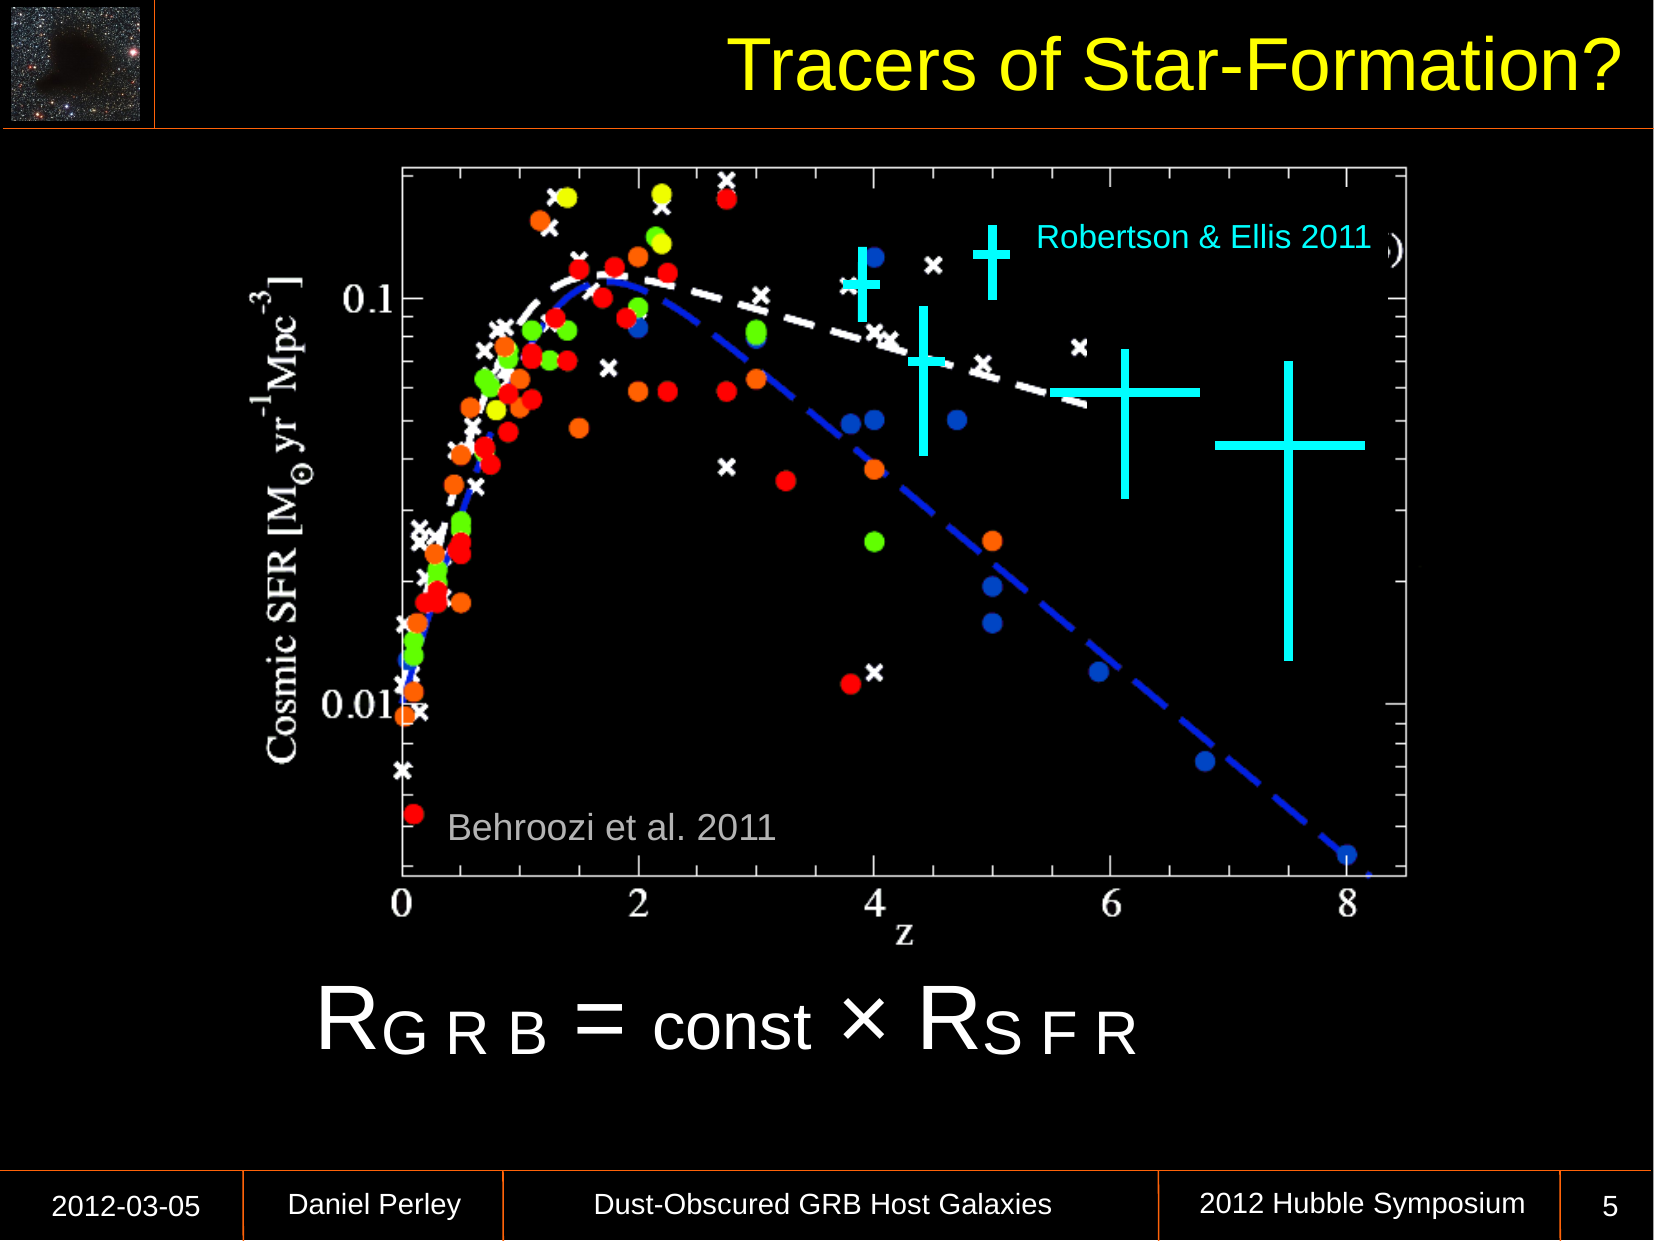

# Tracers of Star-Formation?
Robertson & Ellis 2011
Behroozi et al. 2011
RG R B = const × RS F R
2012-03-05
5